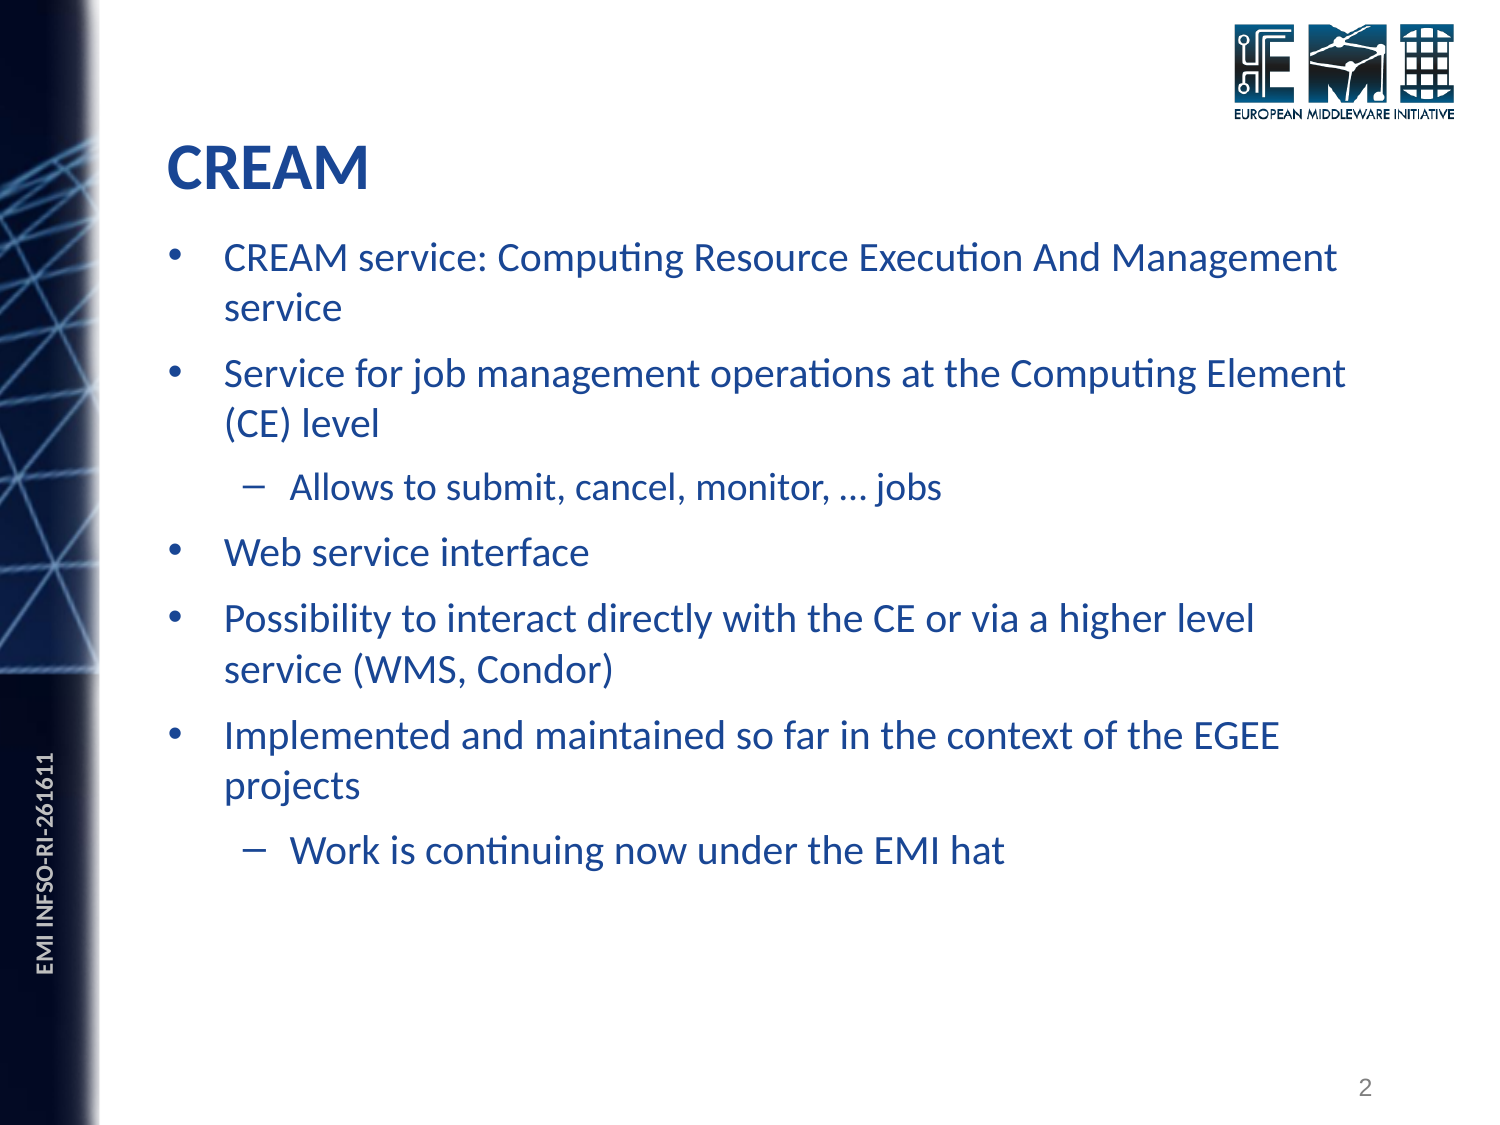

CREAM
# CREAM service: Computing Resource Execution And Management service
Service for job management operations at the Computing Element (CE) level
Allows to submit, cancel, monitor, … jobs
Web service interface
Possibility to interact directly with the CE or via a higher level service (WMS, Condor)
Implemented and maintained so far in the context of the EGEE projects
Work is continuing now under the EMI hat